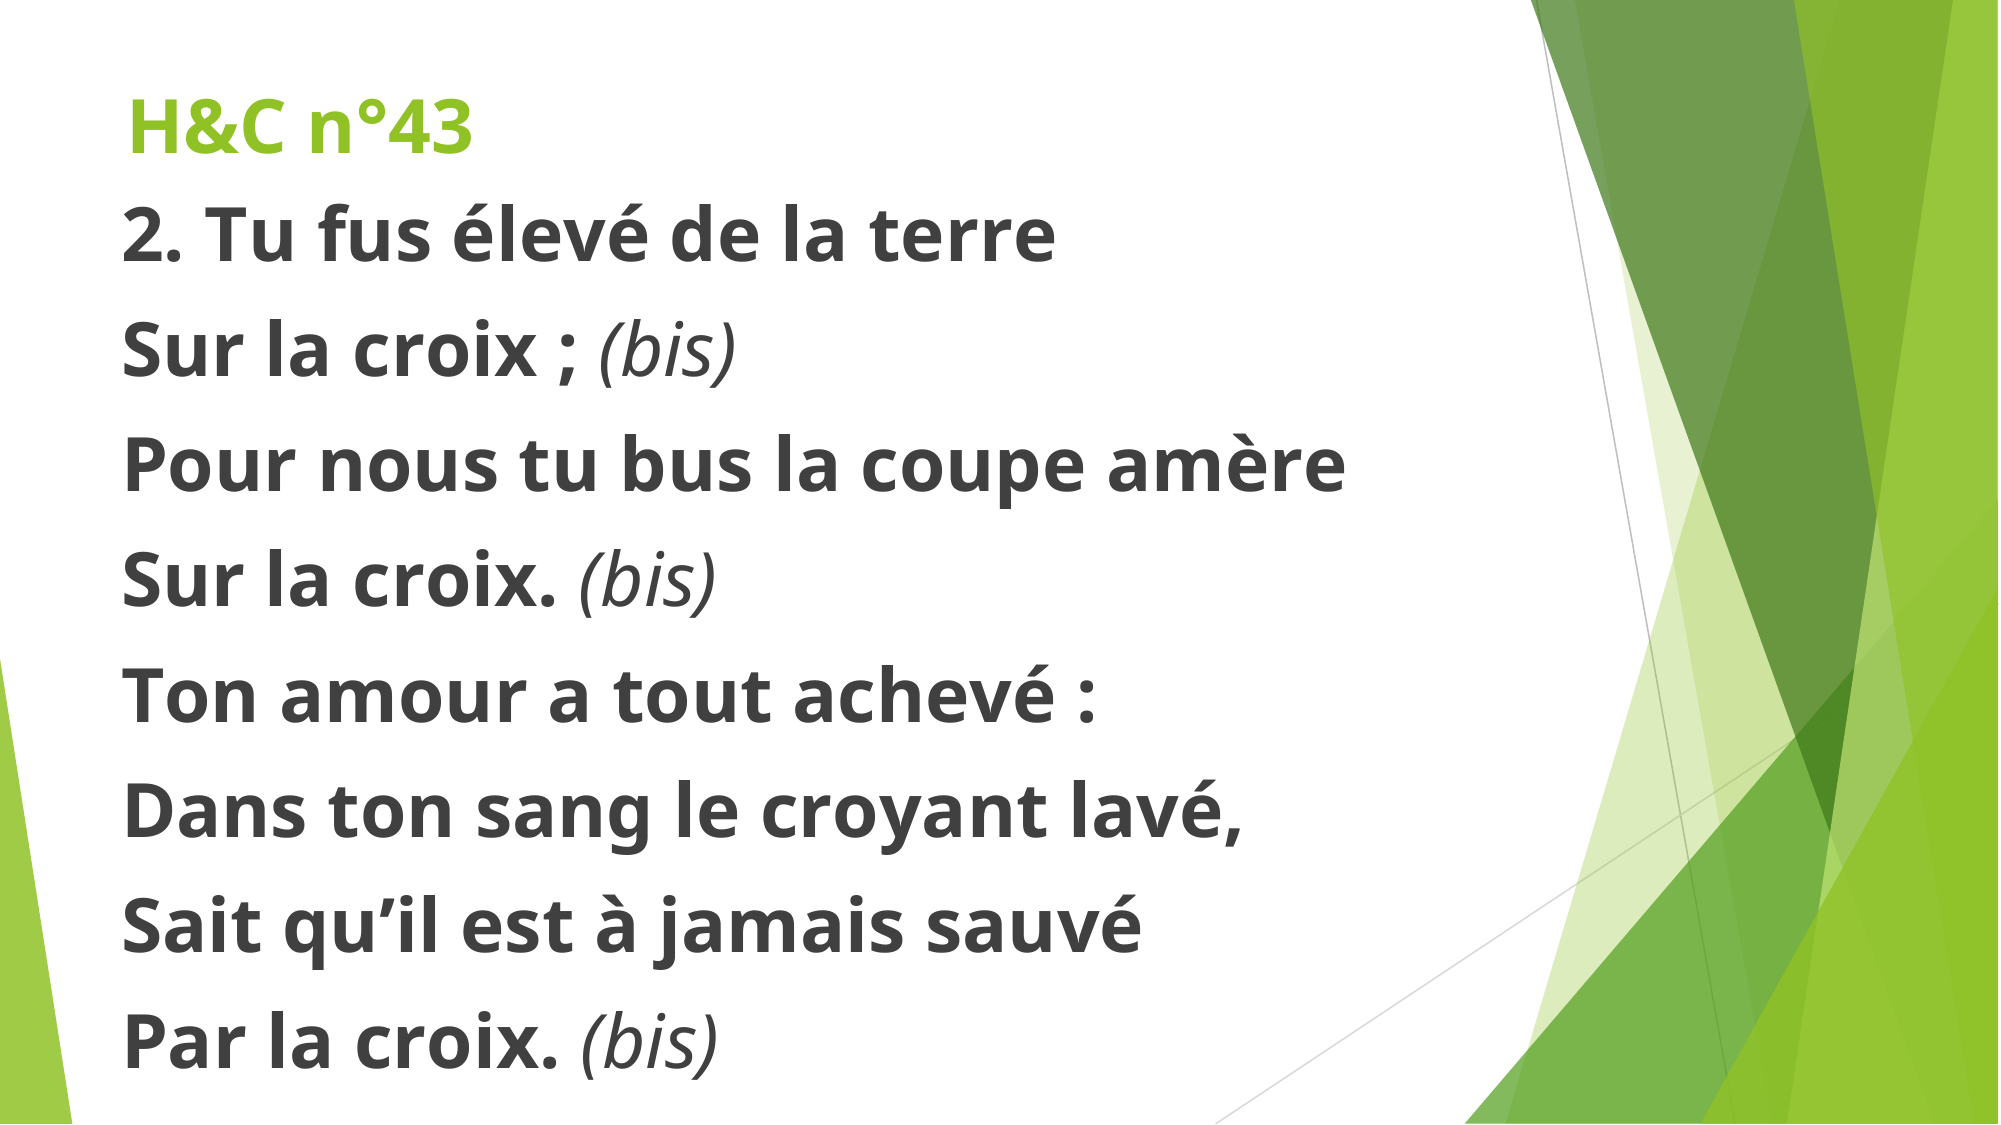

H&C n°43
2. Tu fus élevé de la terre
Sur la croix ; (bis)
Pour nous tu bus la coupe amère
Sur la croix. (bis)
Ton amour a tout achevé :
Dans ton sang le croyant lavé,
Sait qu’il est à jamais sauvé
Par la croix. (bis)